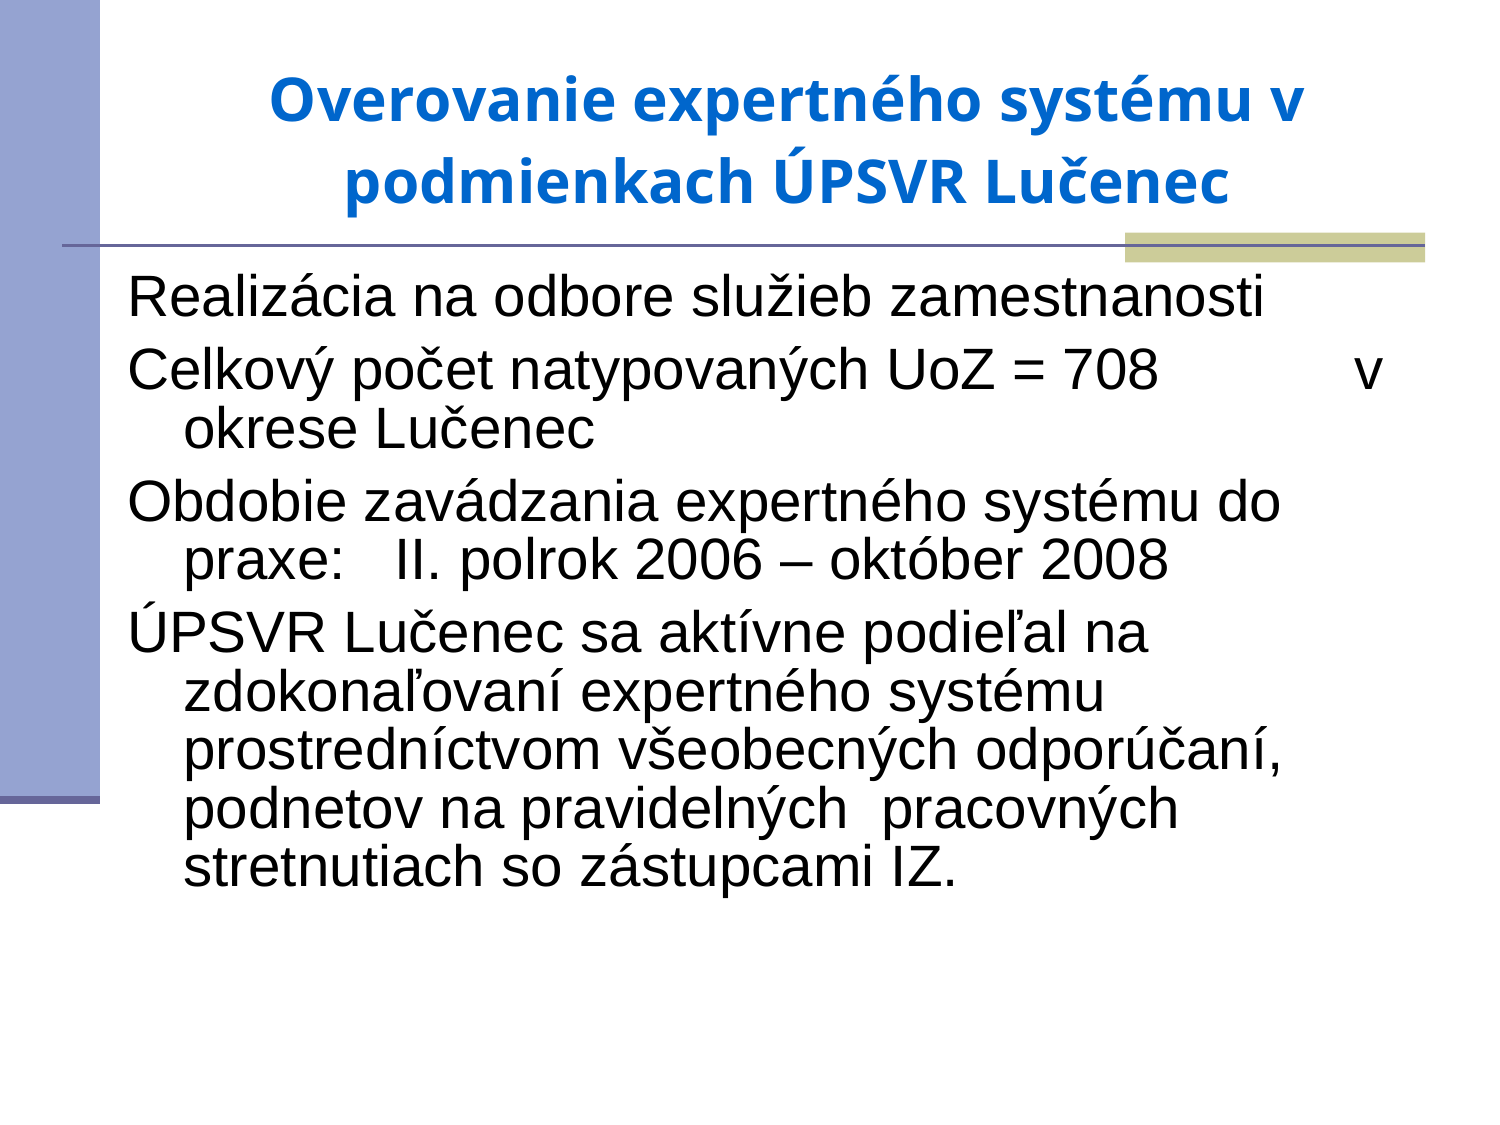

# Overovanie expertného systému v podmienkach ÚPSVR Lučenec
Realizácia na odbore služieb zamestnanosti
Celkový počet natypovaných UoZ = 708 v okrese Lučenec
Obdobie zavádzania expertného systému do praxe: II. polrok 2006 – október 2008
ÚPSVR Lučenec sa aktívne podieľal na zdokonaľovaní expertného systému prostredníctvom všeobecných odporúčaní, podnetov na pravidelných pracovných stretnutiach so zástupcami IZ.